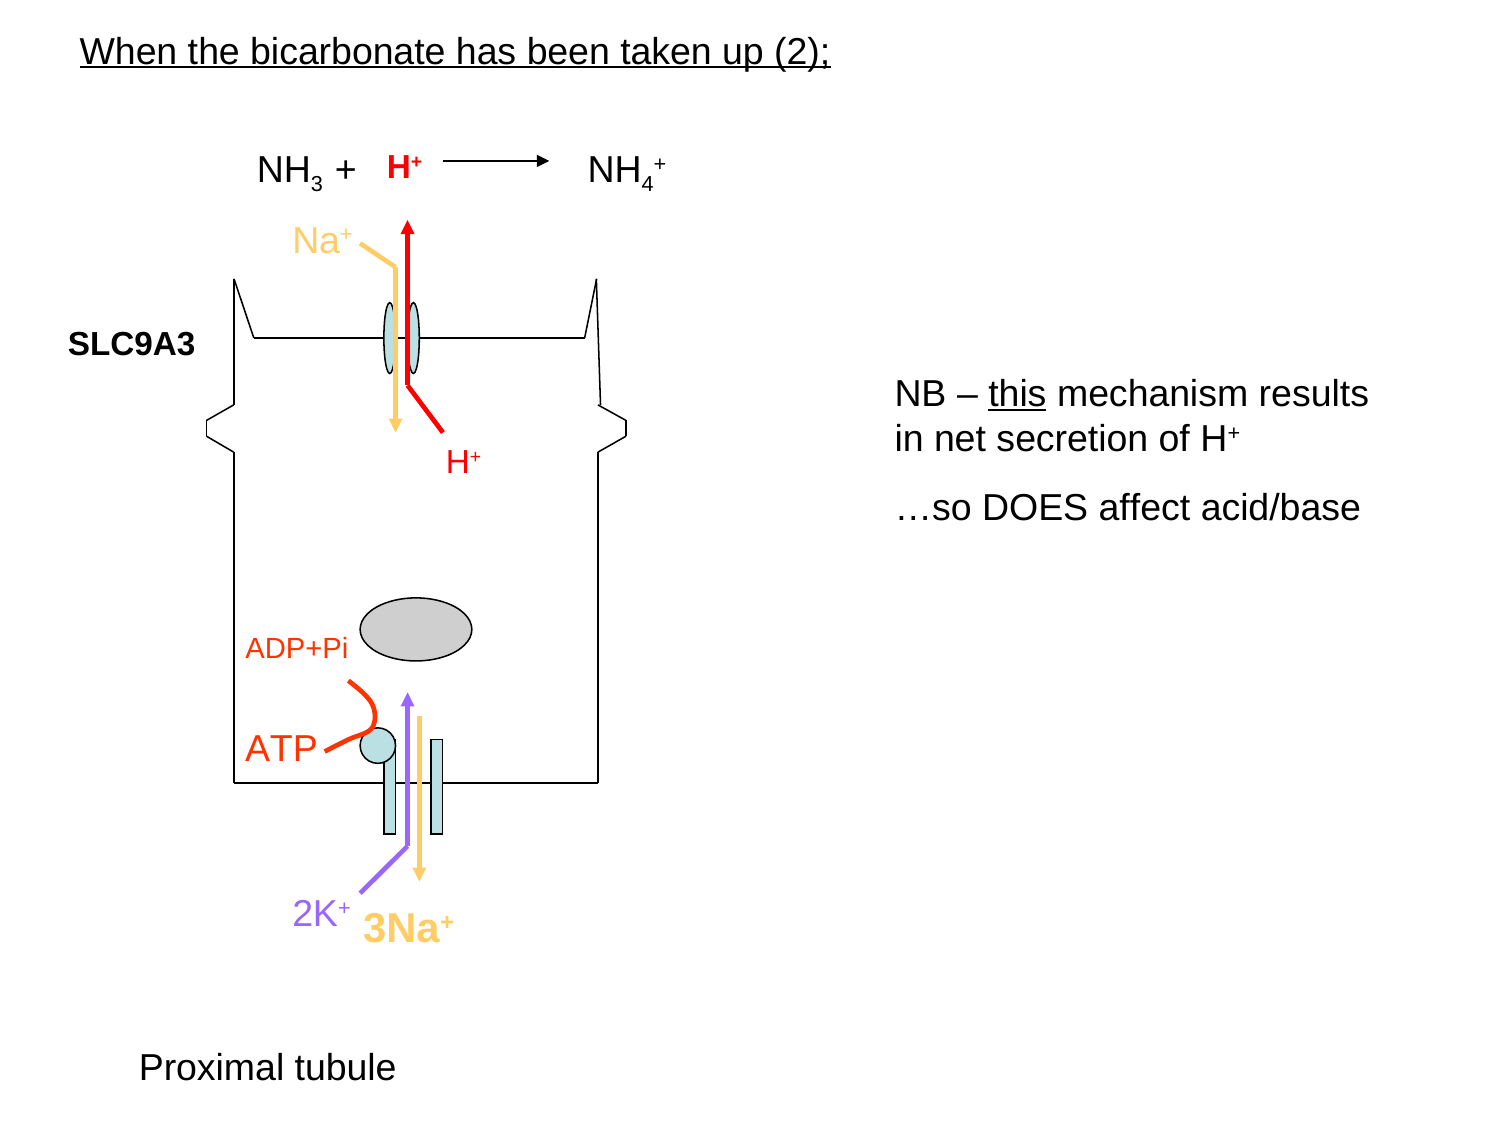

When the bicarbonate has been taken up (2);
NH3 +
H+
NH4+
Na+
SLC9A3
NB – this mechanism results in net secretion of H+
…so DOES affect acid/base
H+
ADP+Pi
ATP
2K+
3Na+
Proximal tubule